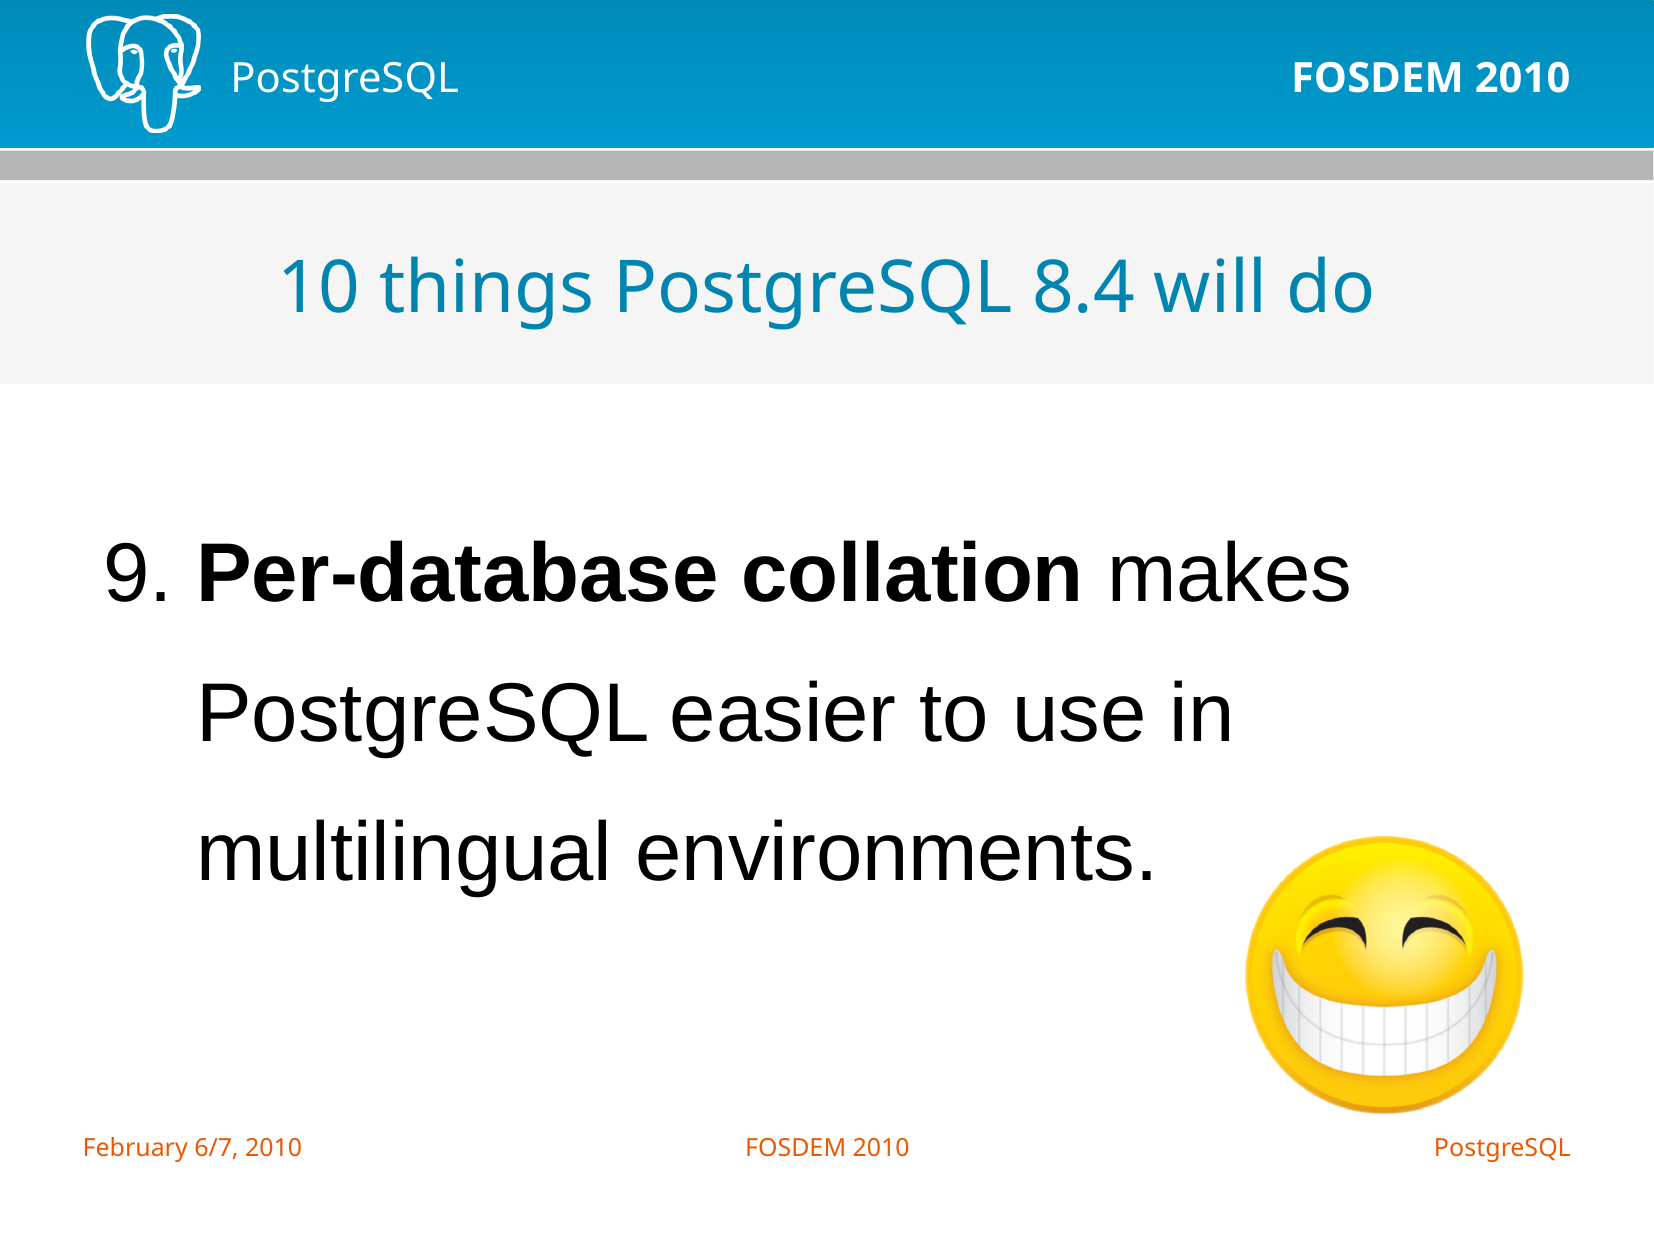

# 10 things PostgreSQL 8.4 will do
9. Per-database collation makes
 PostgreSQL easier to use in
 multilingual environments.
21